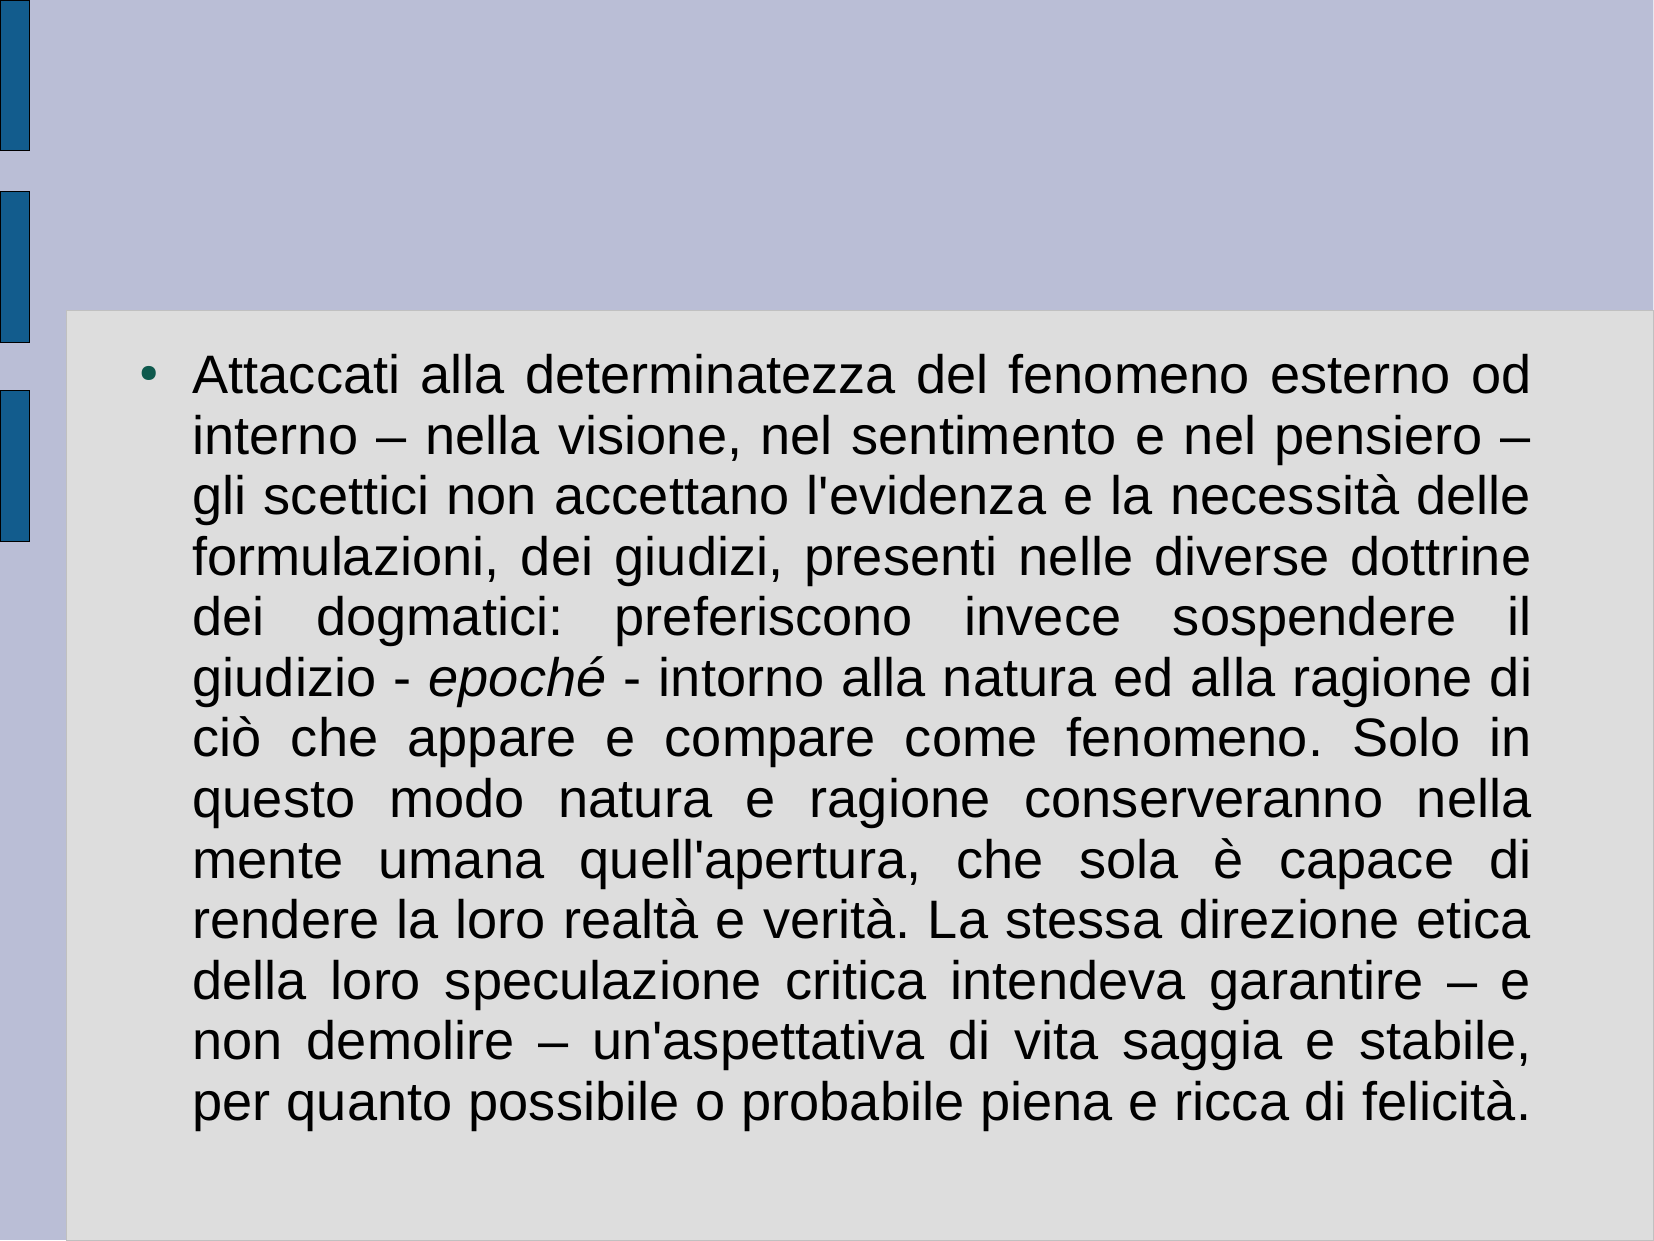

#
Attaccati alla determinatezza del fenomeno esterno od interno – nella visione, nel sentimento e nel pensiero – gli scettici non accettano l'evidenza e la necessità delle formulazioni, dei giudizi, presenti nelle diverse dottrine dei dogmatici: preferiscono invece sospendere il giudizio - epoché - intorno alla natura ed alla ragione di ciò che appare e compare come fenomeno. Solo in questo modo natura e ragione conserveranno nella mente umana quell'apertura, che sola è capace di rendere la loro realtà e verità. La stessa direzione etica della loro speculazione critica intendeva garantire – e non demolire – un'aspettativa di vita saggia e stabile, per quanto possibile o probabile piena e ricca di felicità.